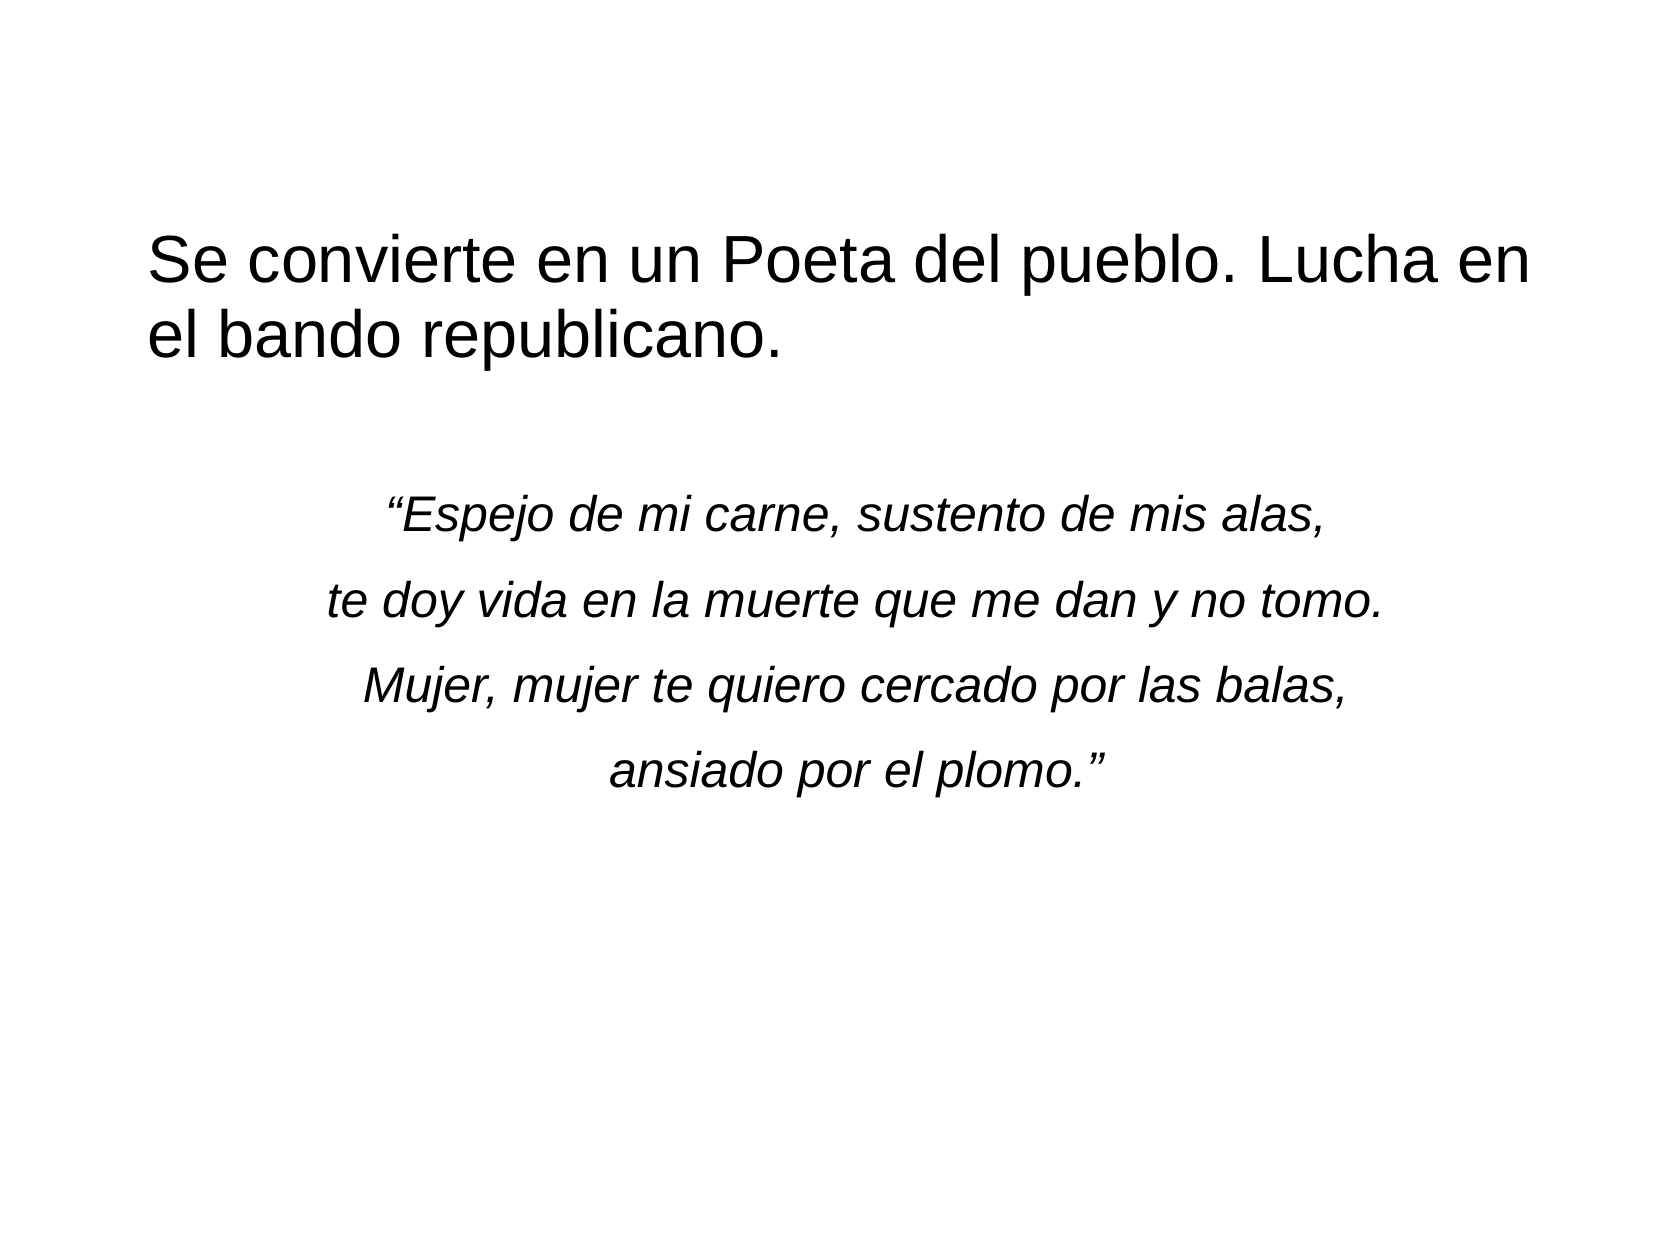

# Se convierte en un Poeta del pueblo. Lucha en el bando republicano.
“Espejo de mi carne, sustento de mis alas,
te doy vida en la muerte que me dan y no tomo.
Mujer, mujer te quiero cercado por las balas,
ansiado por el plomo.”